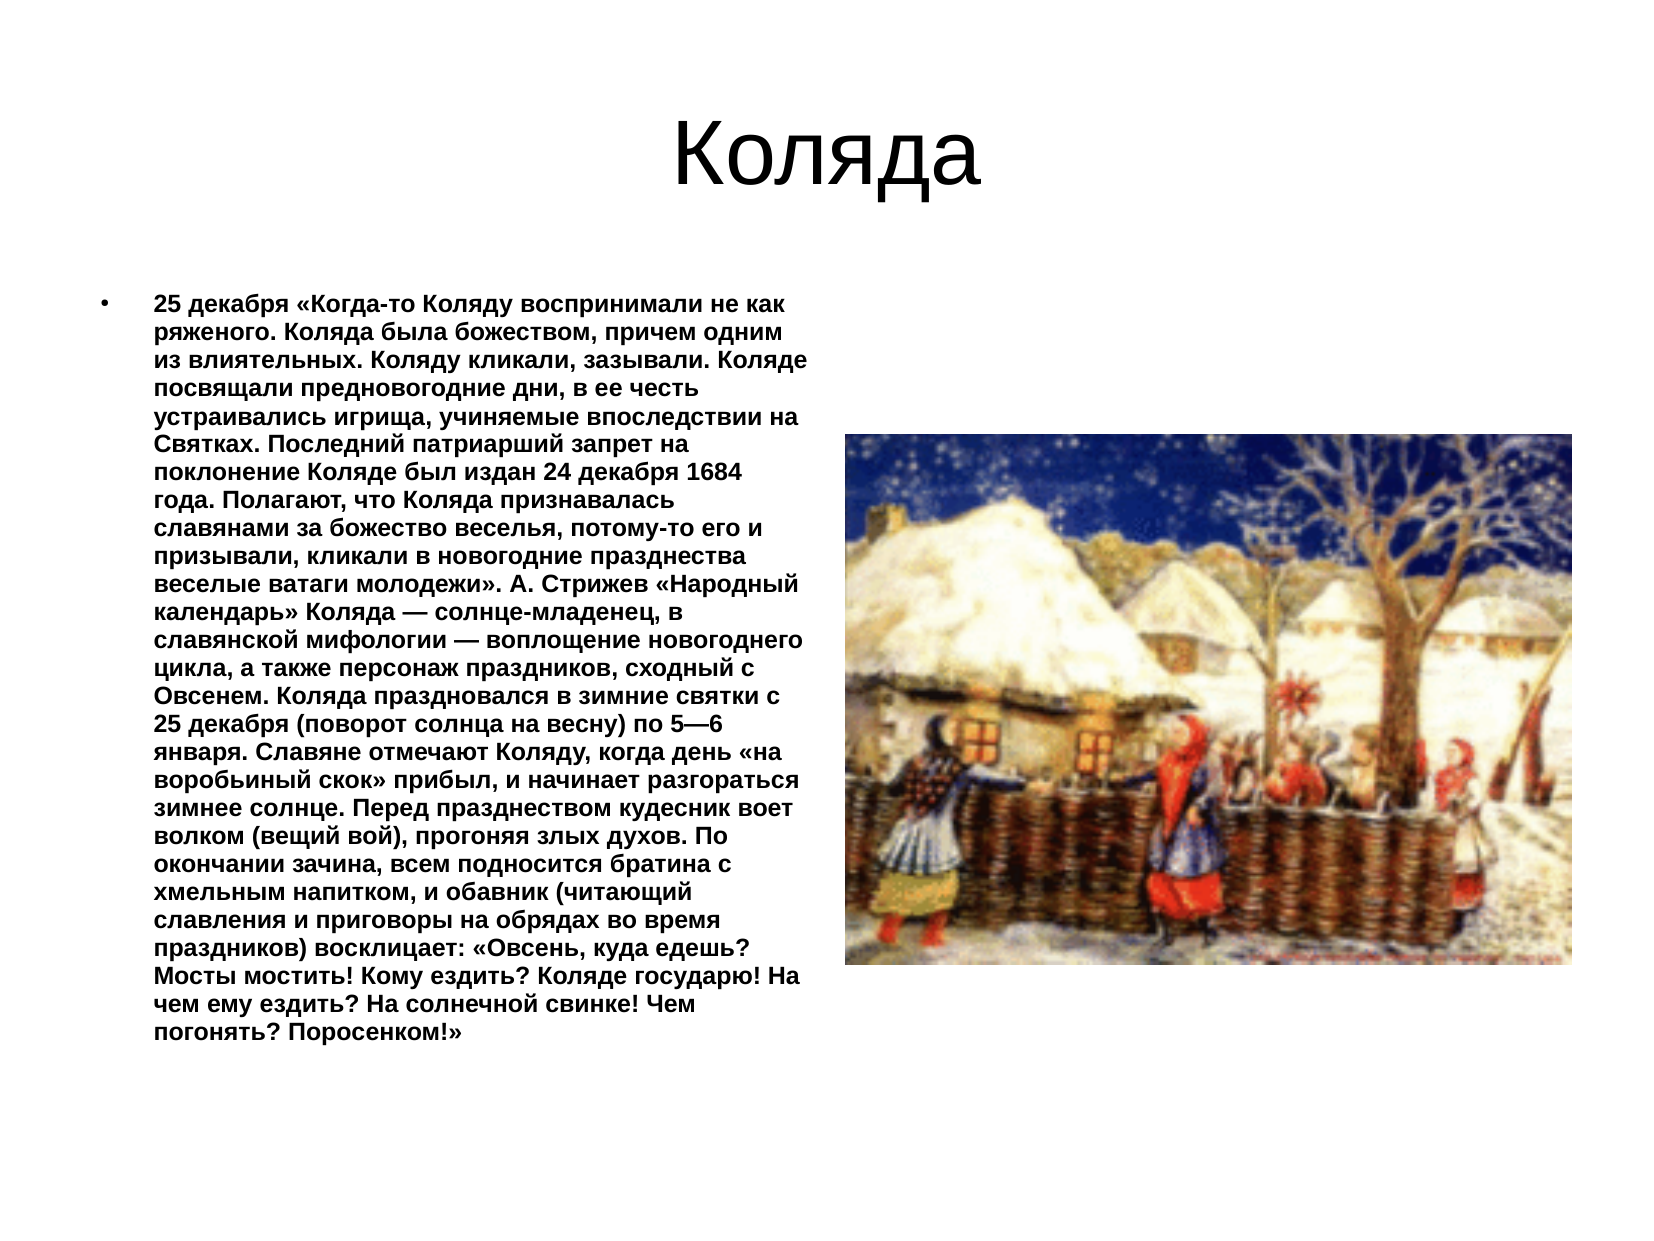

# Коляда
25 декабря «Когда-то Коляду воспринимали не как ряженого. Коляда была божеством, причем одним из влиятельных. Коляду кликали, зазывали. Коляде посвящали предновогодние дни, в ее честь устраивались игрища, учиняемые впоследствии на Святках. Последний патриарший запрет на поклонение Коляде был издан 24 декабря 1684 года. Полагают, что Коляда признавалась славянами за божество веселья, потому-то его и призывали, кликали в новогодние празднества веселые ватаги молодежи». А. Стрижев «Народный календарь» Коляда — солнце-младенец, в славянской мифологии — воплощение новогоднего цикла, а также персонаж праздников, сходный с Овсенем. Коляда праздновался в зимние святки с 25 декабря (поворот солнца на весну) по 5—6 января. Славяне отмечают Коляду, когда день «на воробьиный скок» прибыл, и начинает разгораться зимнее солнце. Перед празднеством кудесник воет волком (вещий вой), прогоняя злых духов. По окончании зачина, всем подносится братина с хмельным напитком, и обавник (читающий славления и приговоры на обрядах во время праздников) восклицает: «Овсень, куда едешь? Мосты мостить! Кому ездить? Коляде государю! На чем ему ездить? На солнечной свинке! Чем погонять? Поросенком!»